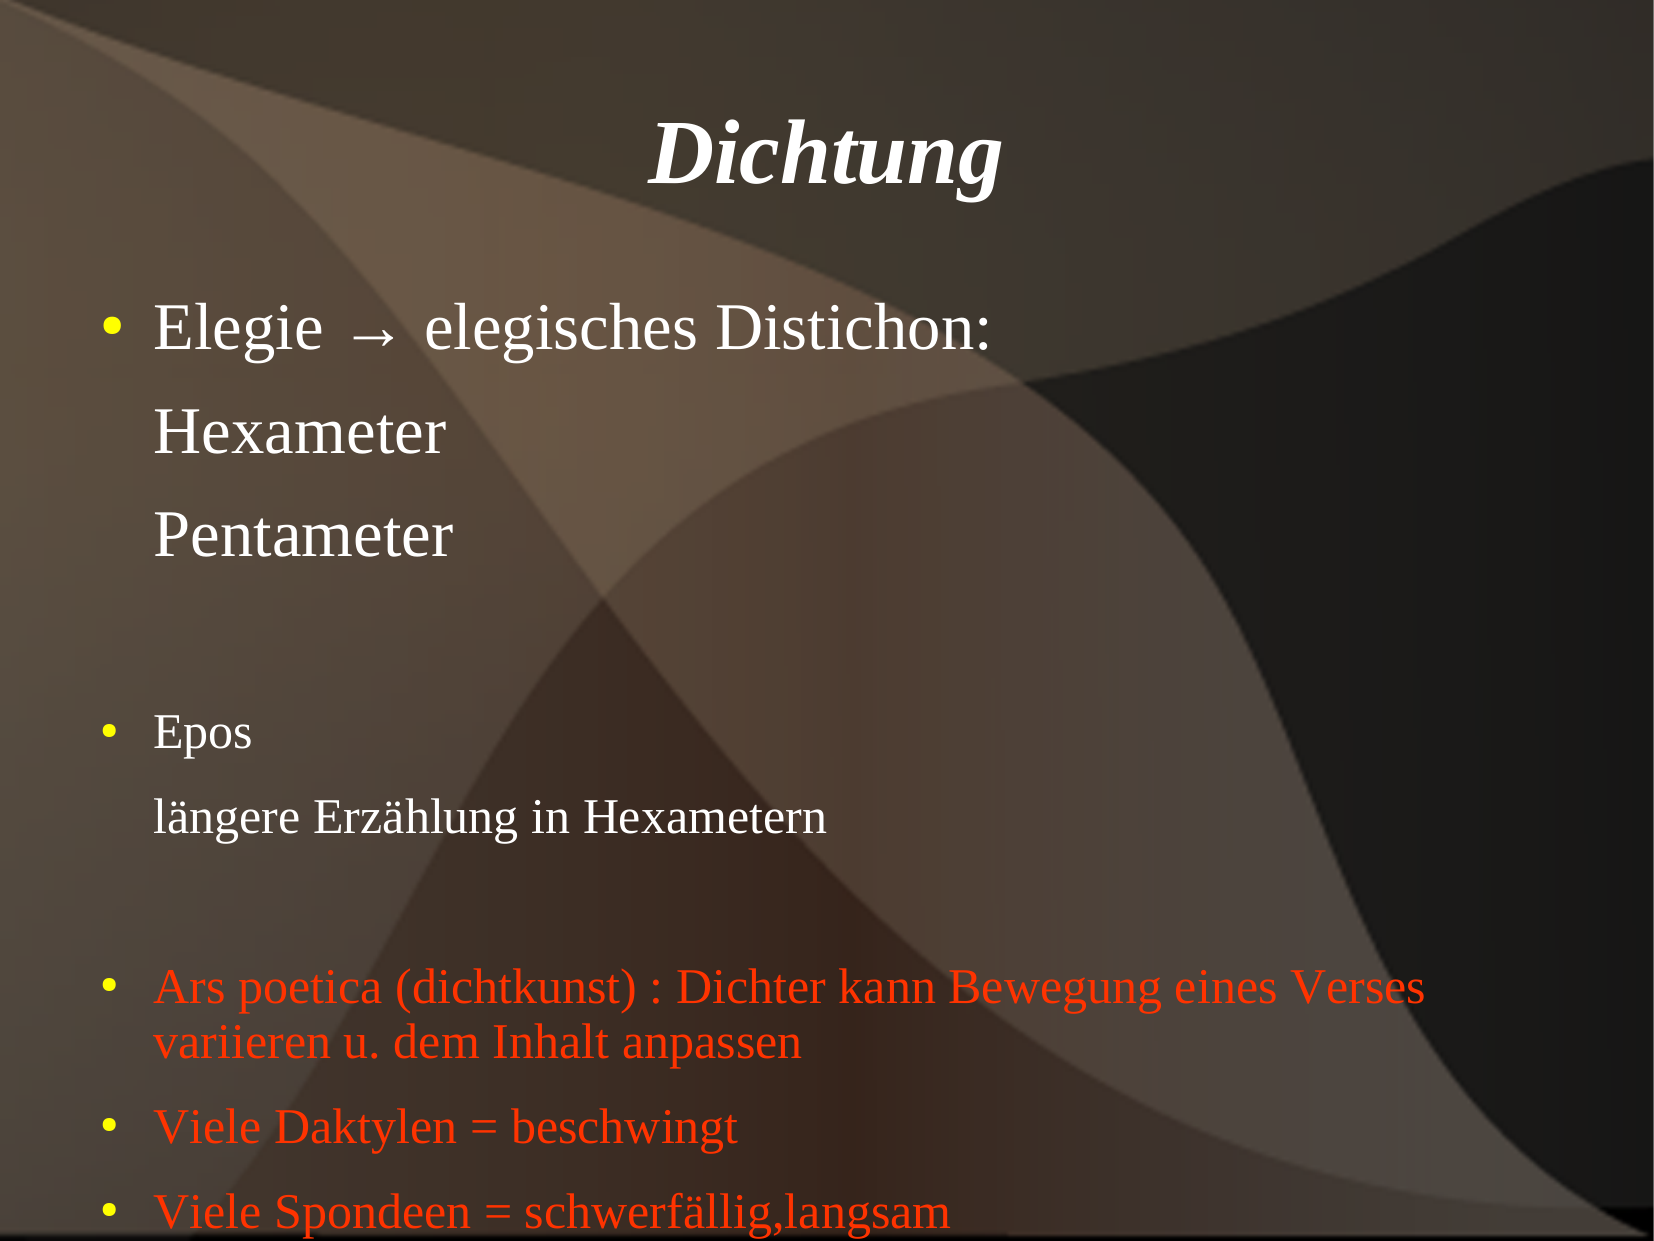

# Dichtung
Elegie → elegisches Distichon:
Hexameter
Pentameter
Epos
längere Erzählung in Hexametern
Ars poetica (dichtkunst) : Dichter kann Bewegung eines Verses variieren u. dem Inhalt anpassen
Viele Daktylen = beschwingt
Viele Spondeen = schwerfällig,langsam
Vokalwahl → düster, hart oder hell, weich